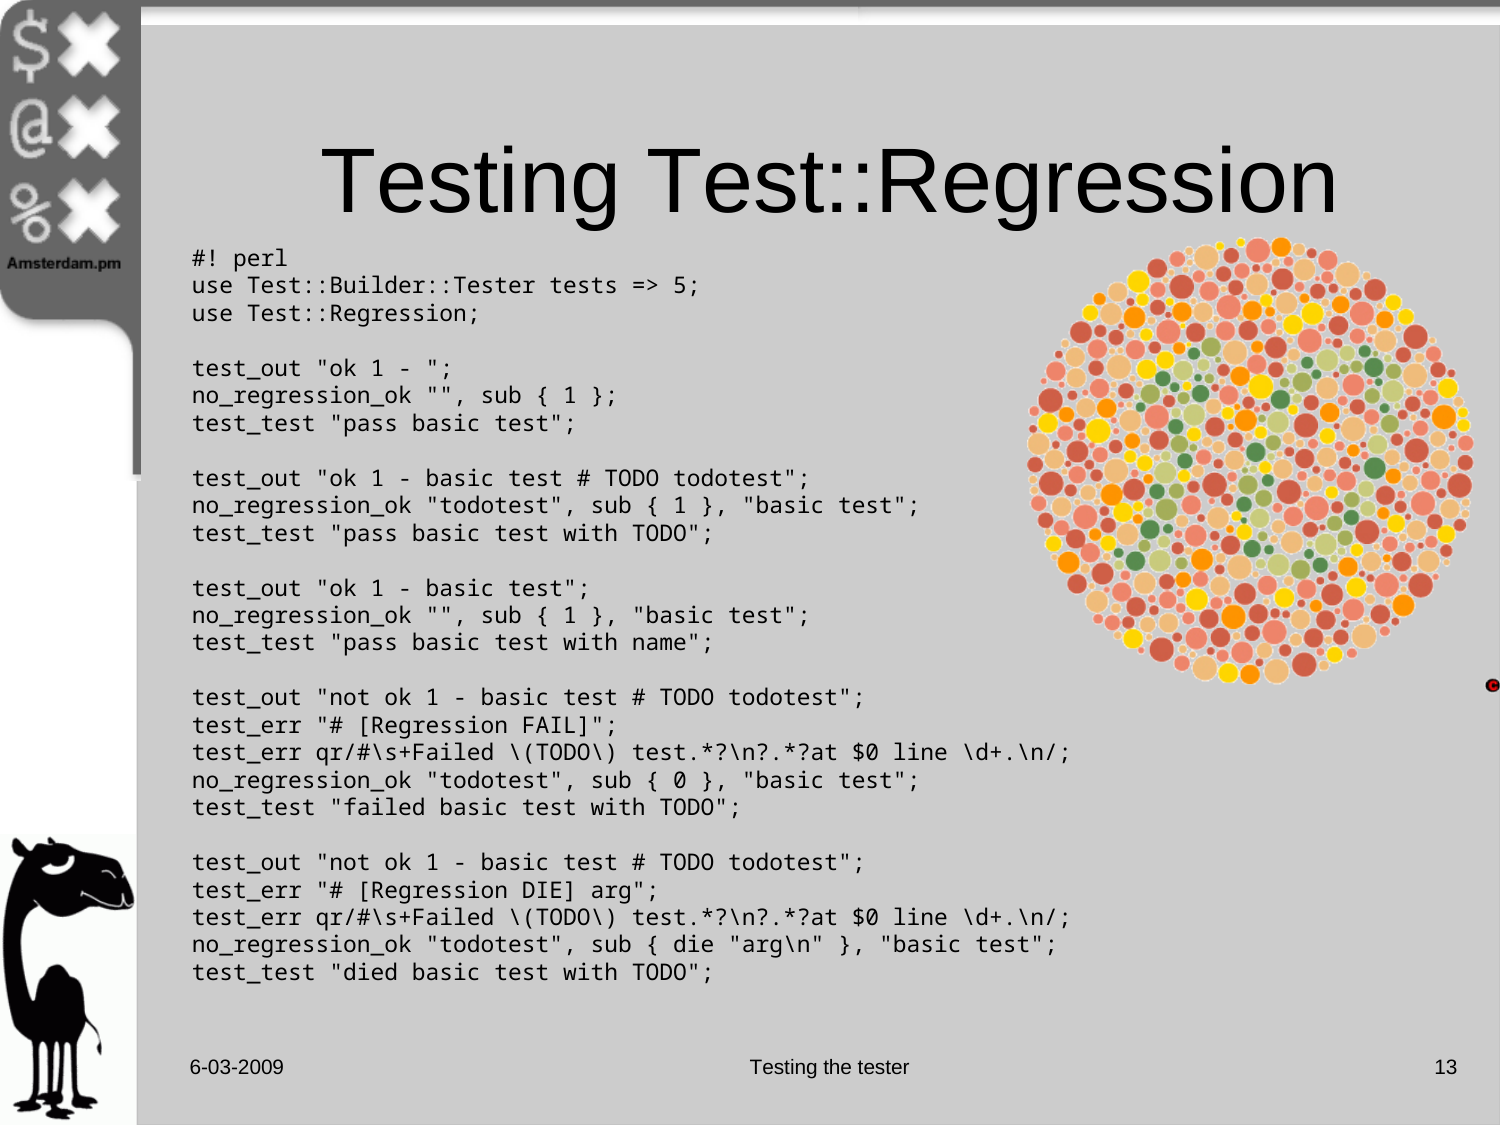

# Testing Test::Regression
#! perl
use Test::Builder::Tester tests => 5;
use Test::Regression;
test_out "ok 1 - ";
no_regression_ok "", sub { 1 };
test_test "pass basic test";
test_out "ok 1 - basic test # TODO todotest";
no_regression_ok "todotest", sub { 1 }, "basic test";
test_test "pass basic test with TODO";
test_out "ok 1 - basic test";
no_regression_ok "", sub { 1 }, "basic test";
test_test "pass basic test with name";
test_out "not ok 1 - basic test # TODO todotest";
test_err "# [Regression FAIL]";
test_err qr/#\s+Failed \(TODO\) test.*?\n?.*?at $0 line \d+.\n/;
no_regression_ok "todotest", sub { 0 }, "basic test";
test_test "failed basic test with TODO";
test_out "not ok 1 - basic test # TODO todotest";
test_err "# [Regression DIE] arg";
test_err qr/#\s+Failed \(TODO\) test.*?\n?.*?at $0 line \d+.\n/;
no_regression_ok "todotest", sub { die "arg\n" }, "basic test";
test_test "died basic test with TODO";
6-03-2009
Testing the tester
13